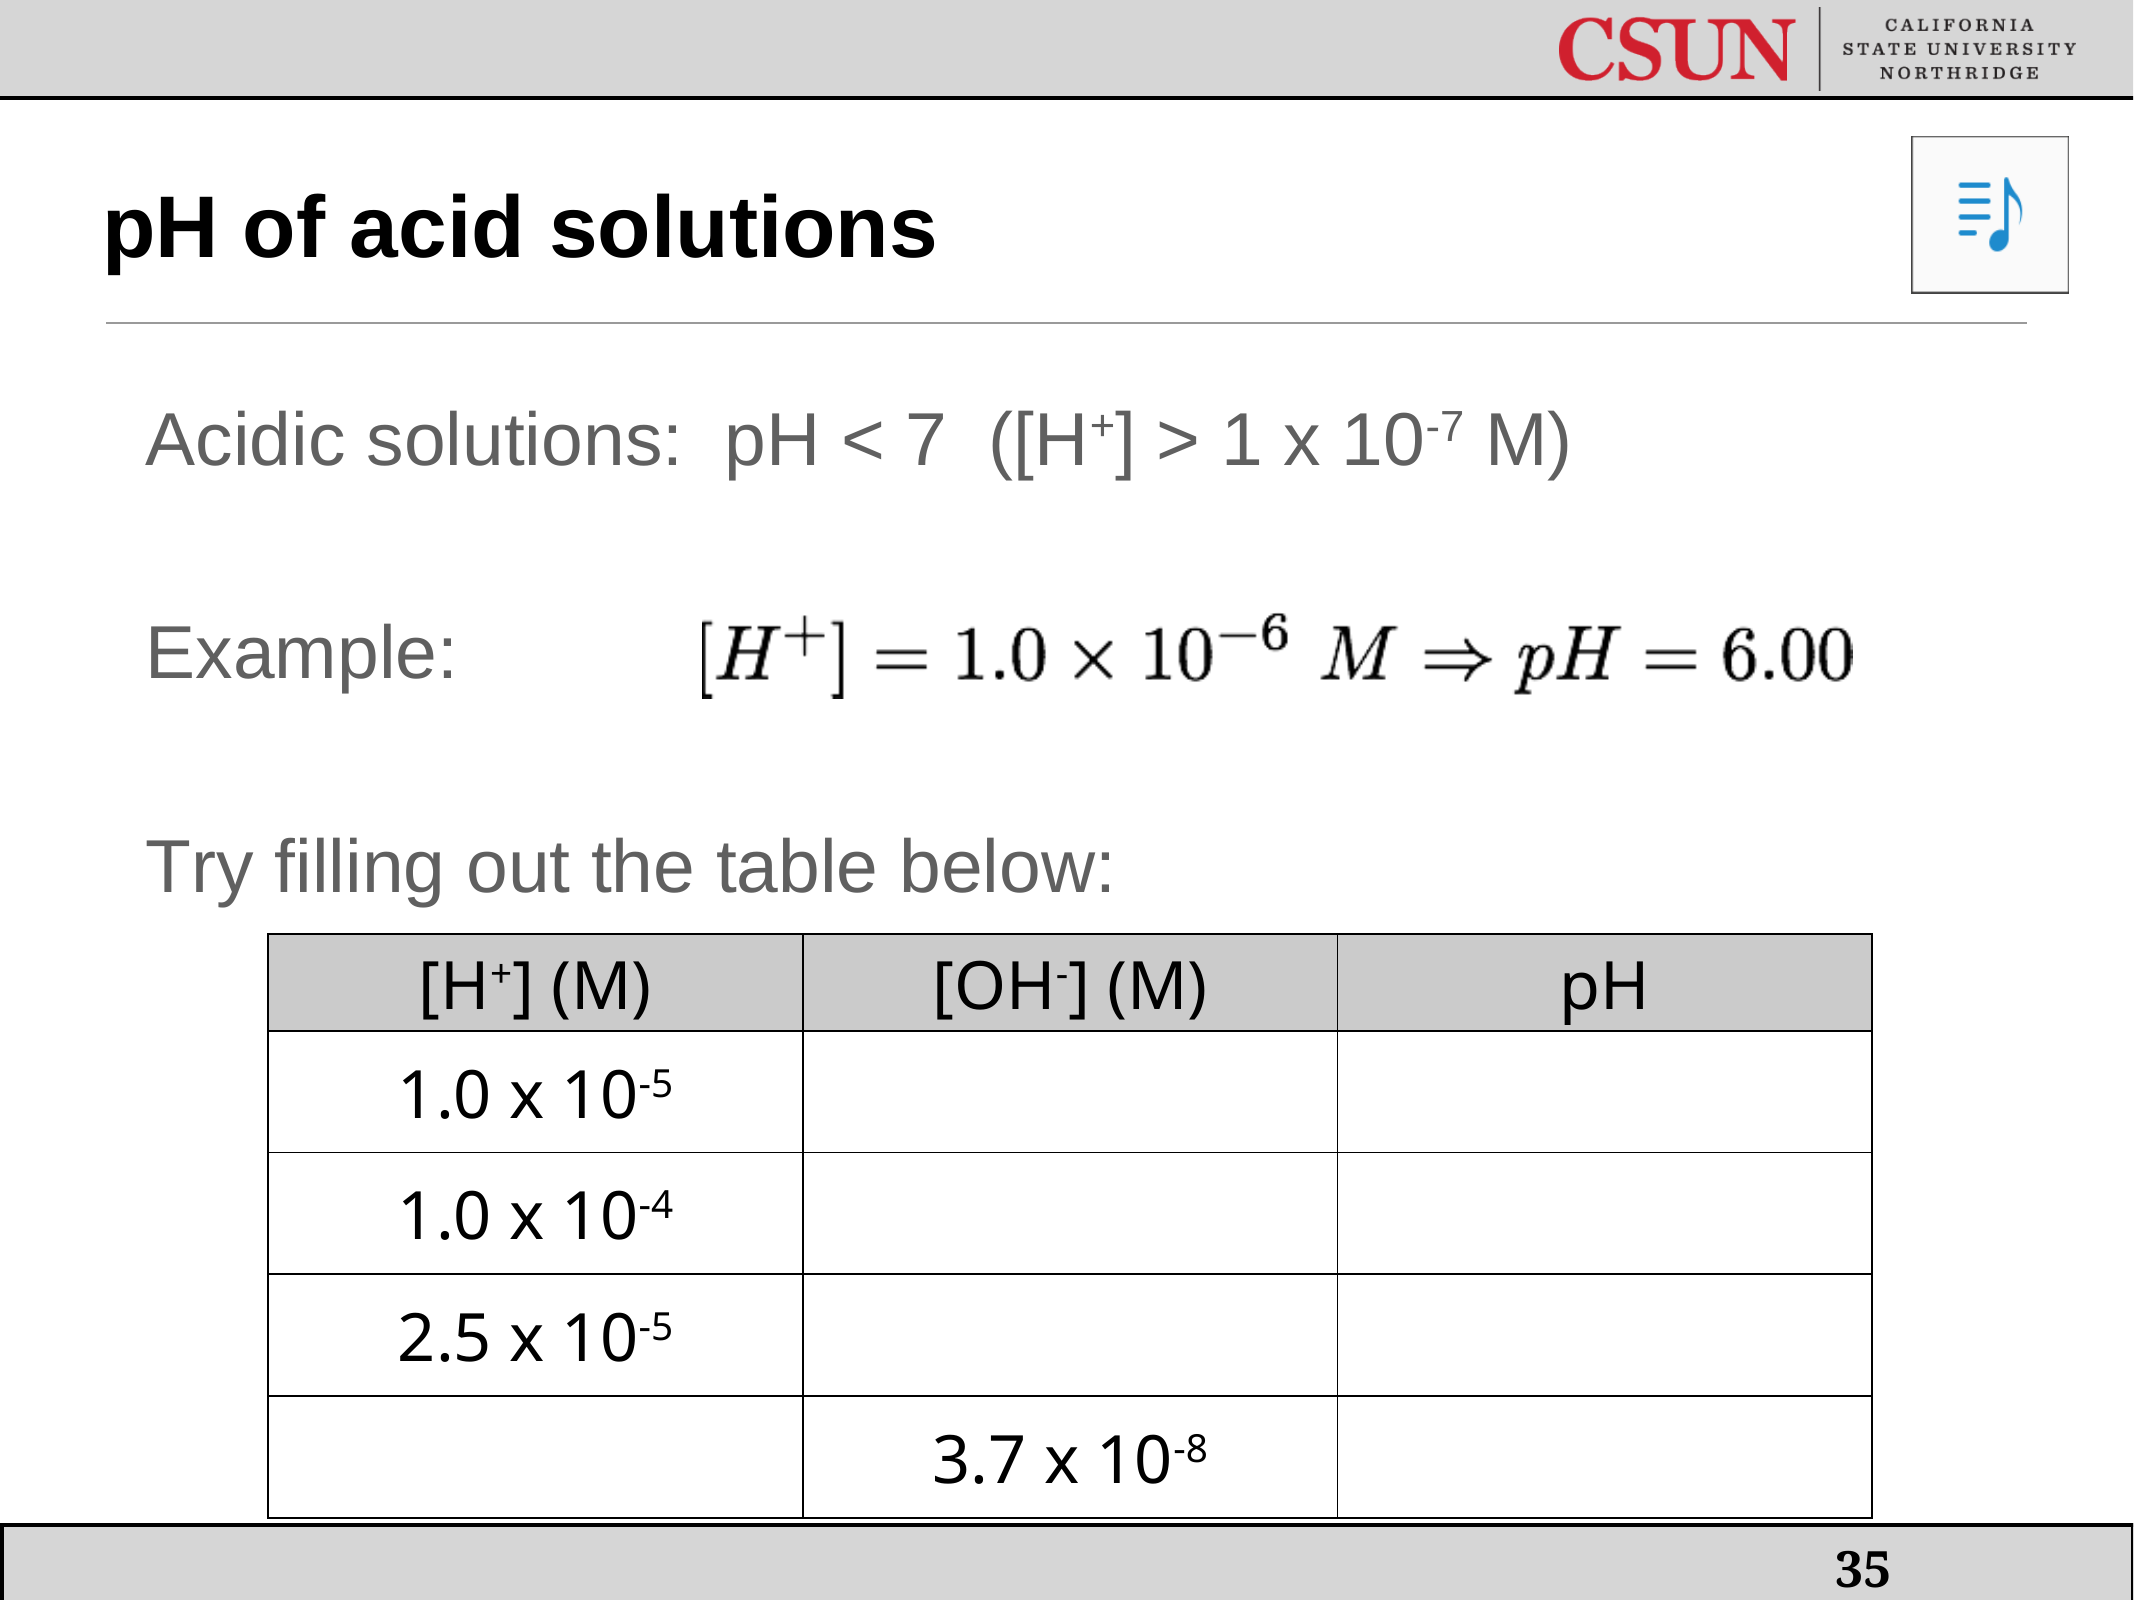

# pH of acid solutions
Acidic solutions: pH < 7 ([H+] > 1 x 10-7 M)
Example:
Try filling out the table below:
| [H+] (M) | [OH-] (M) | pH |
| --- | --- | --- |
| 1.0 x 10-5 | | |
| 1.0 x 10-4 | | |
| 2.5 x 10-5 | | |
| | 3.7 x 10-8 | |
35